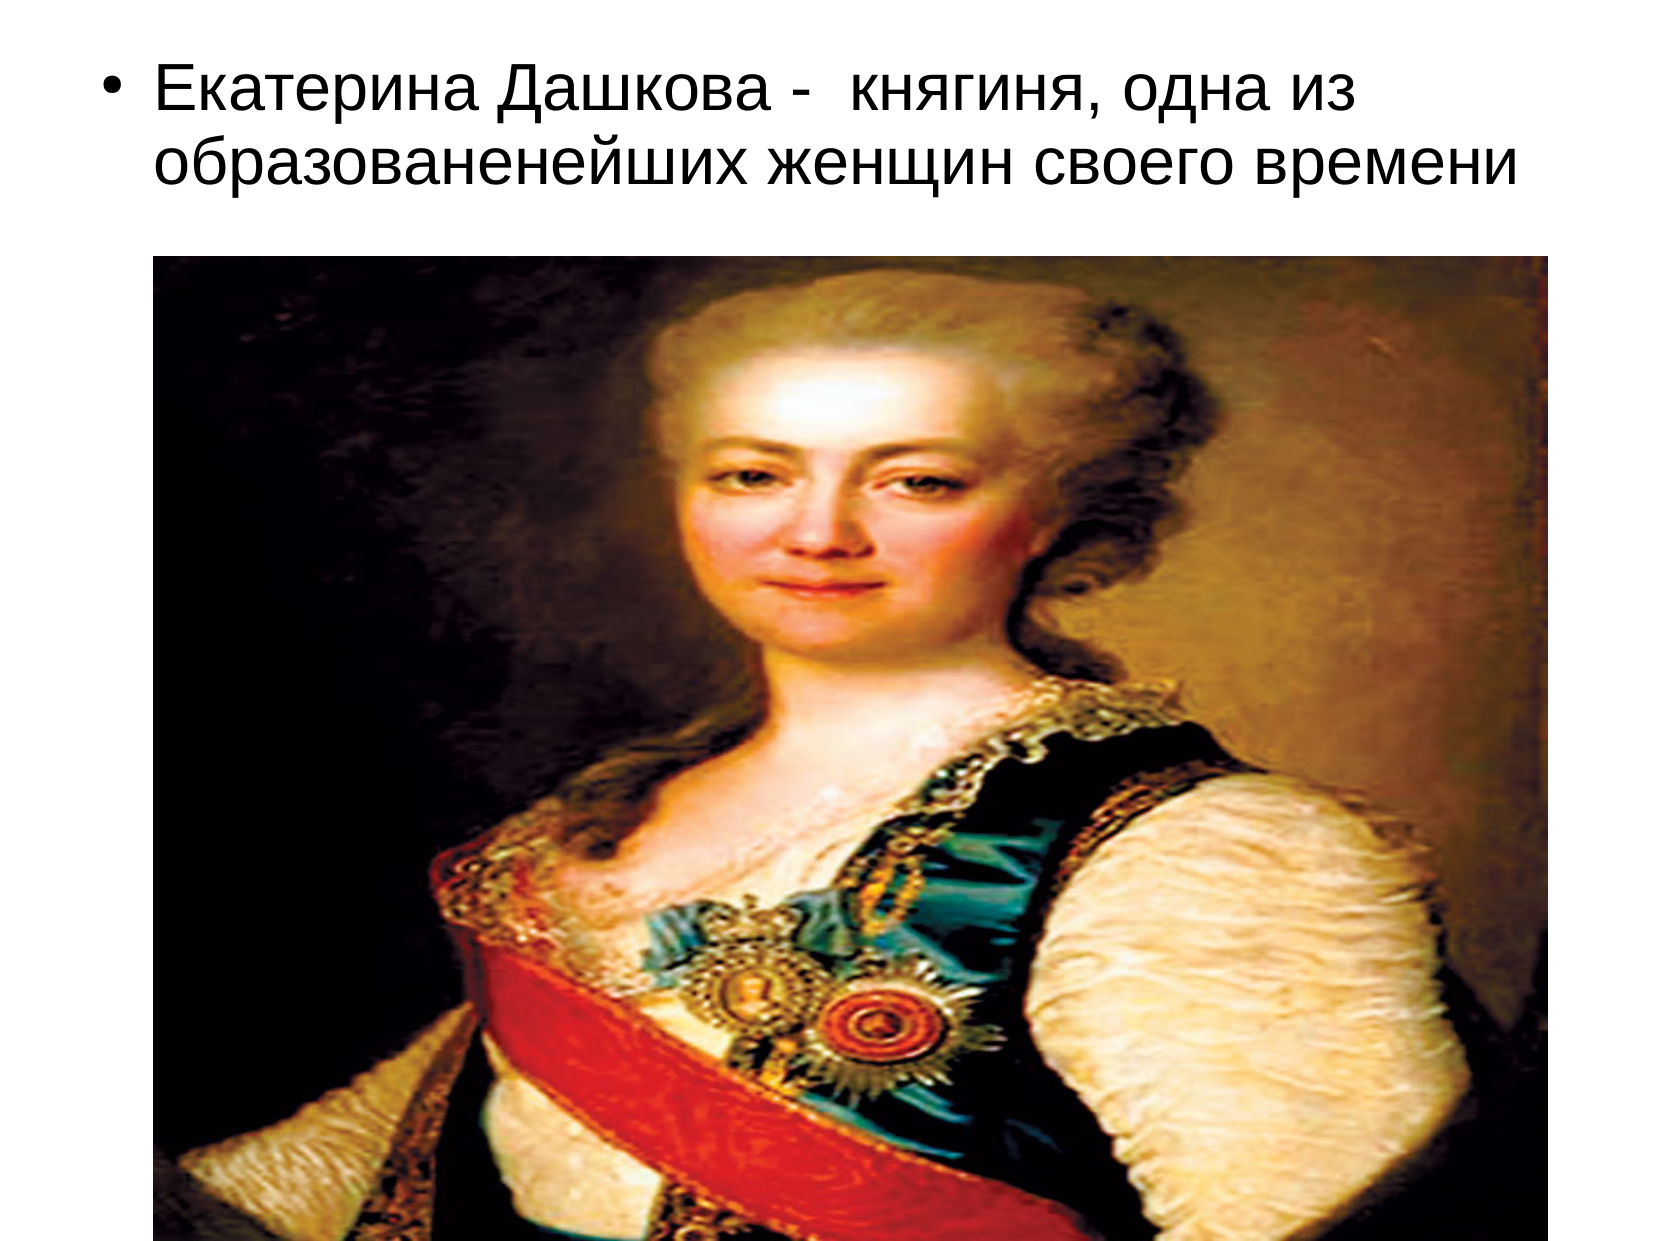

#
Екатерина Дашкова - княгиня, одна из образованенейших женщин своего времени